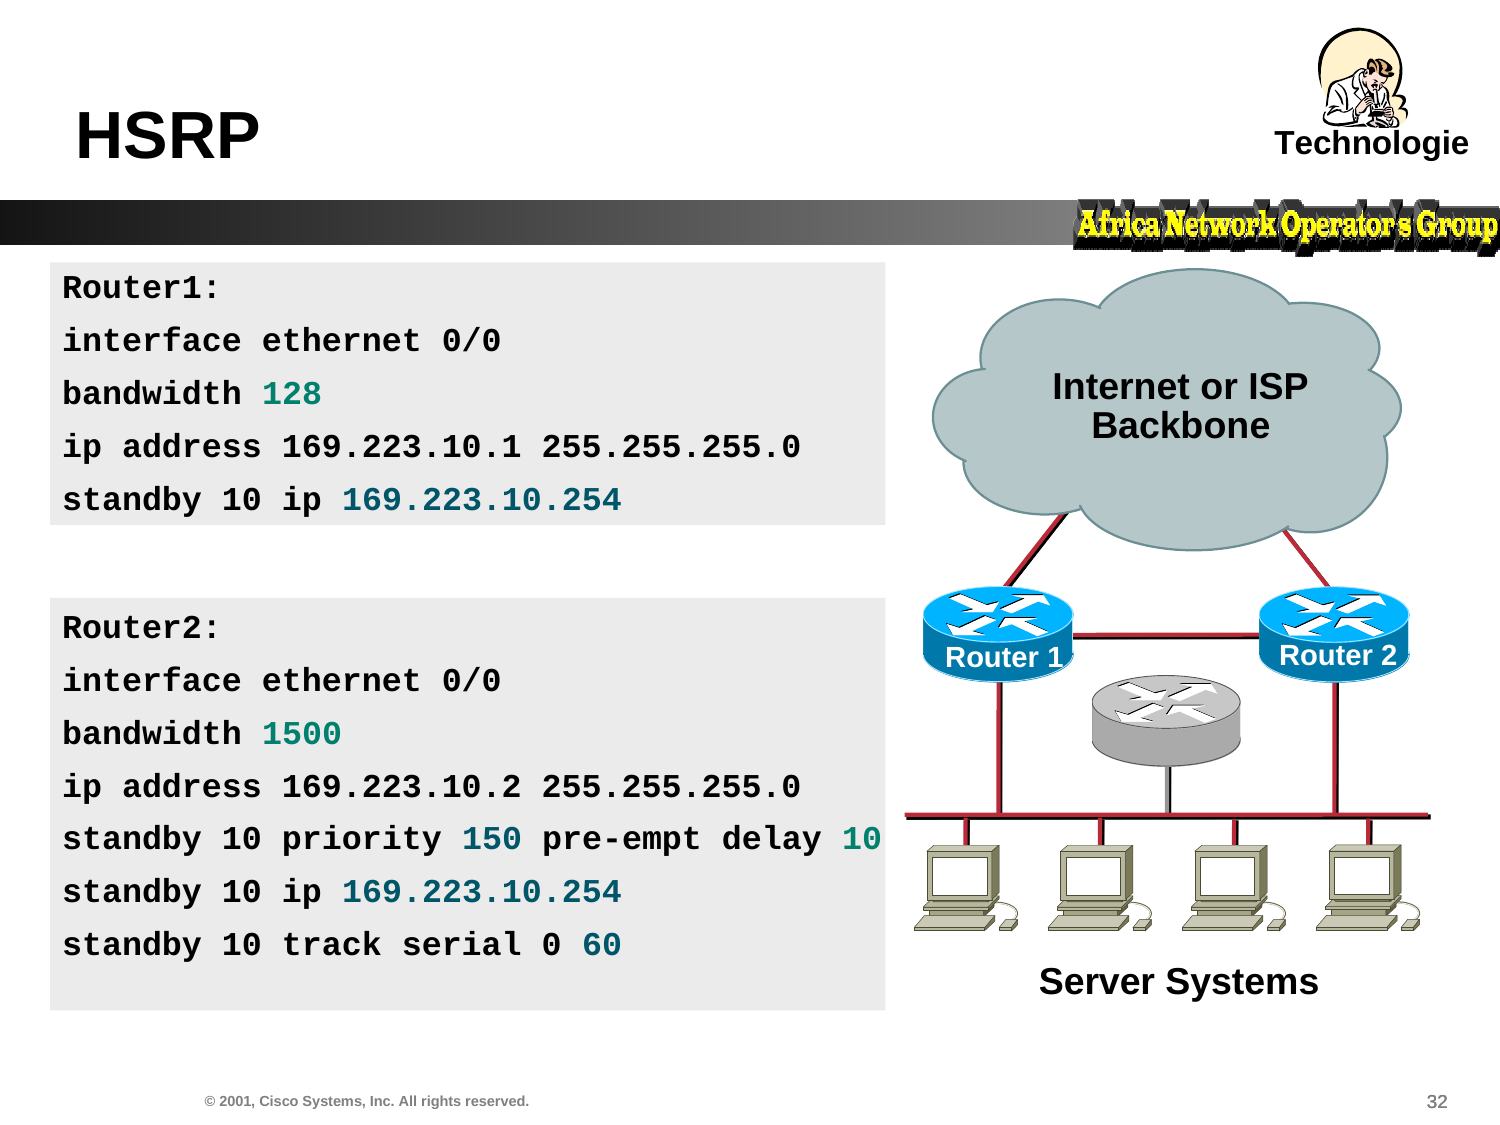

Technologie
# HSRP
Router1:
interface ethernet 0/0
bandwidth 128
ip address 169.223.10.1 255.255.255.0
standby 10 ip 169.223.10.254
Internet or ISP
Backbone
Router2:
interface ethernet 0/0
bandwidth 1500
ip address 169.223.10.2 255.255.255.0
standby 10 priority 150 pre-empt delay 10
standby 10 ip 169.223.10.254
standby 10 track serial 0 60
Router 2
Router 1
Server Systems